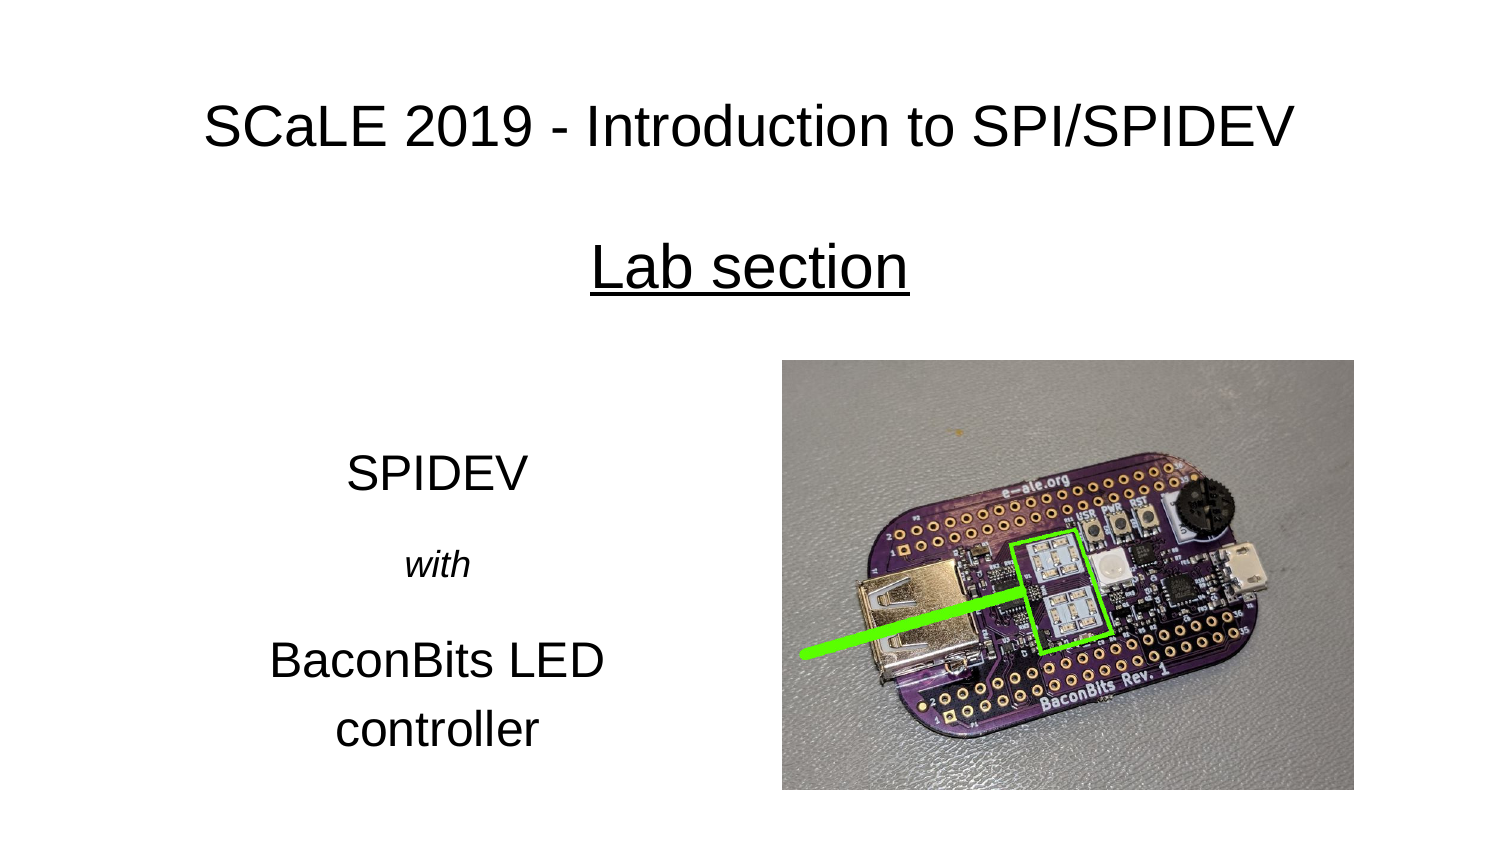

# SCaLE 2019 - Introduction to SPI/SPIDEV
Lab section
SPIDEV
with
BaconBits LED controller